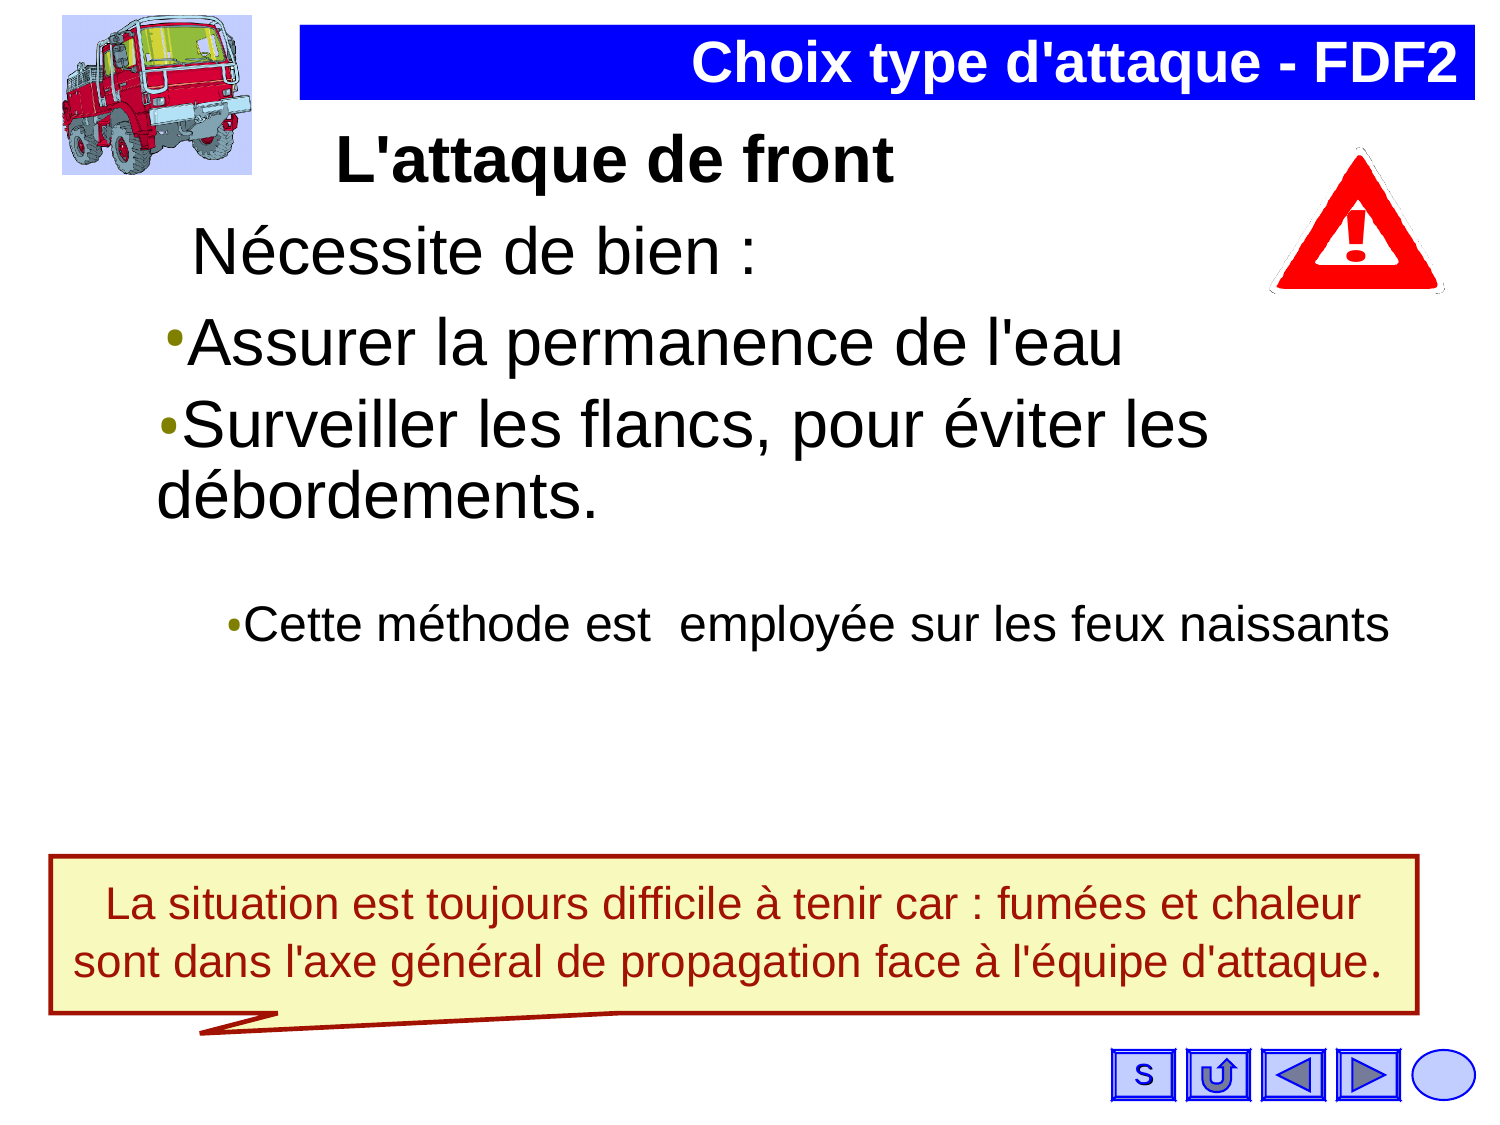

Choix type d'attaque - FDF2
L'attaque de front
Nécessite de bien :
Assurer la permanence de l'eau
Surveiller les flancs, pour éviter les débordements.
Cette méthode est employée sur les feux naissants
La situation est toujours difficile à tenir car : fumées et chaleur sont dans l'axe général de propagation face à l'équipe d'attaque.